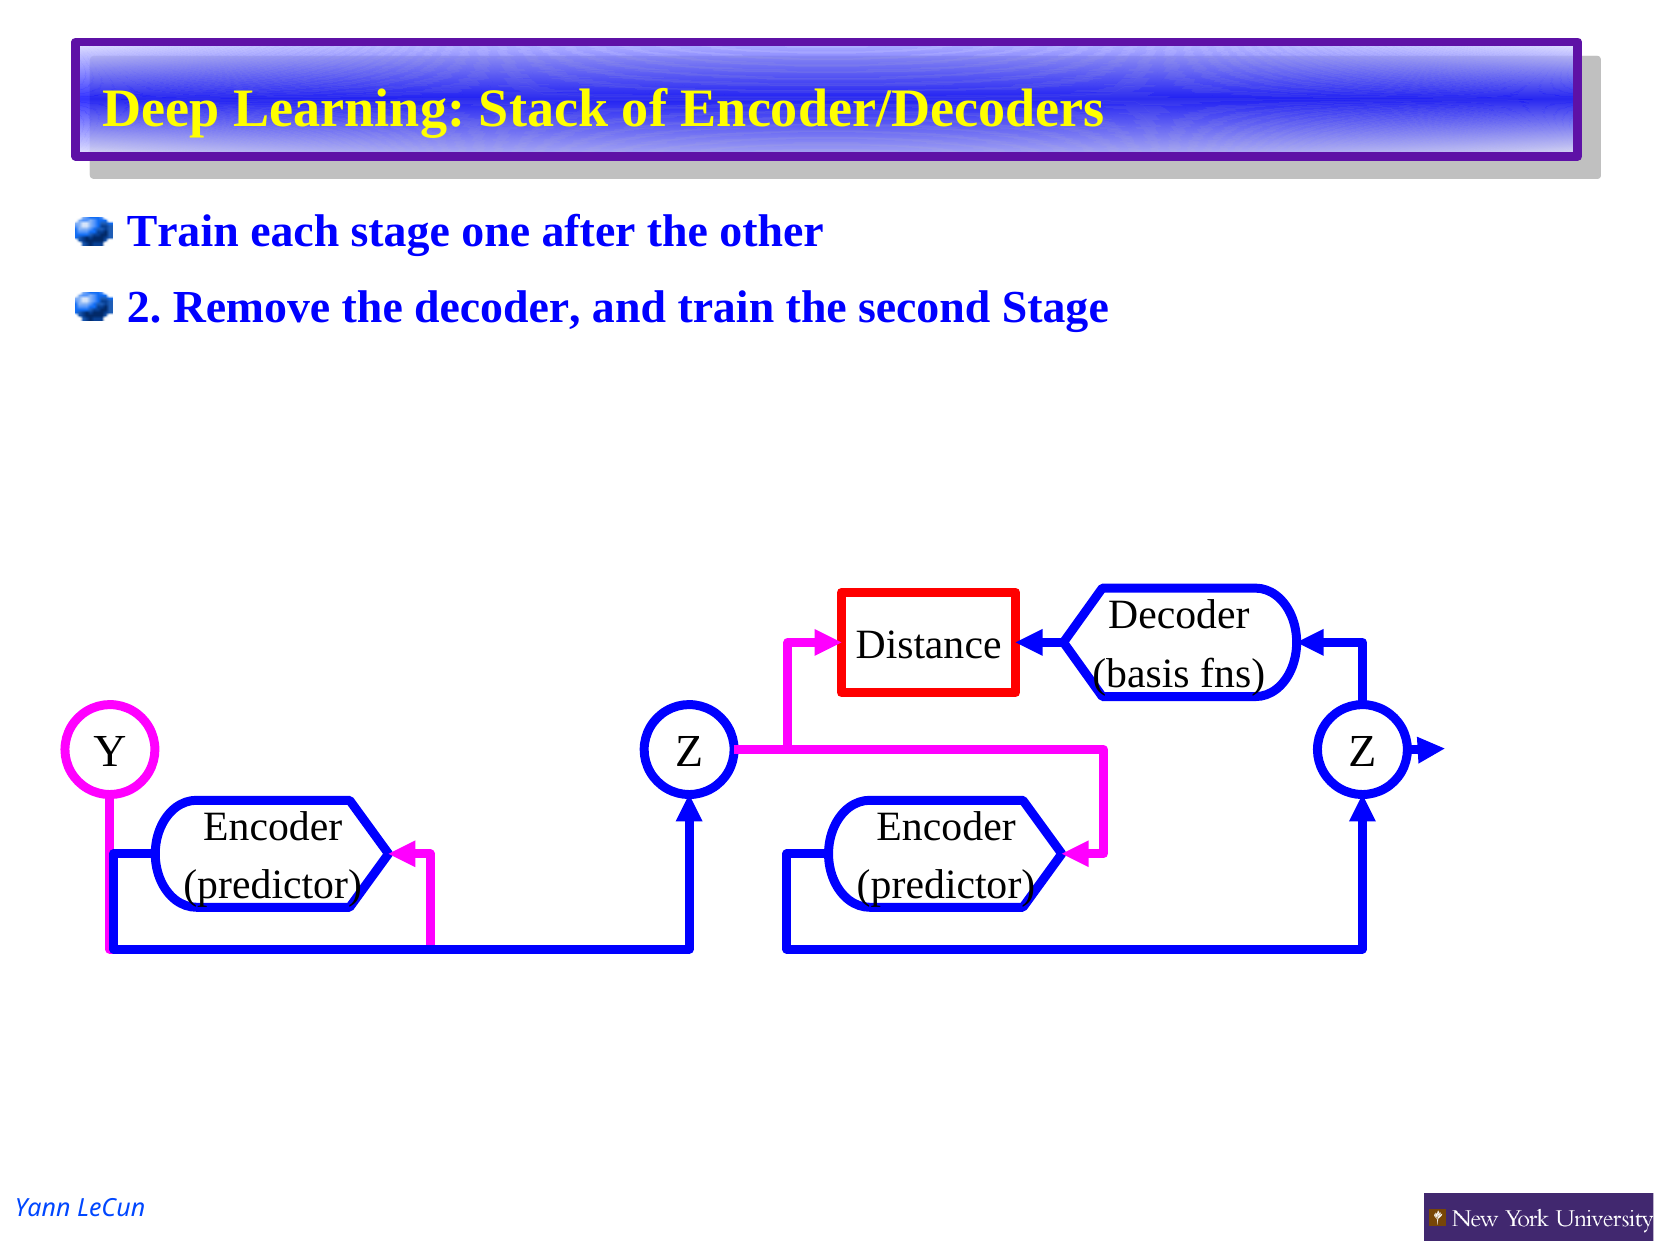

# Deep Learning: Stack of Encoder/Decoders
Train each stage one after the other
2. Remove the decoder, and train the second Stage
Decoder
(basis fns)
Distance
Y
Z
Z
Encoder
(predictor)
Encoder
(predictor)